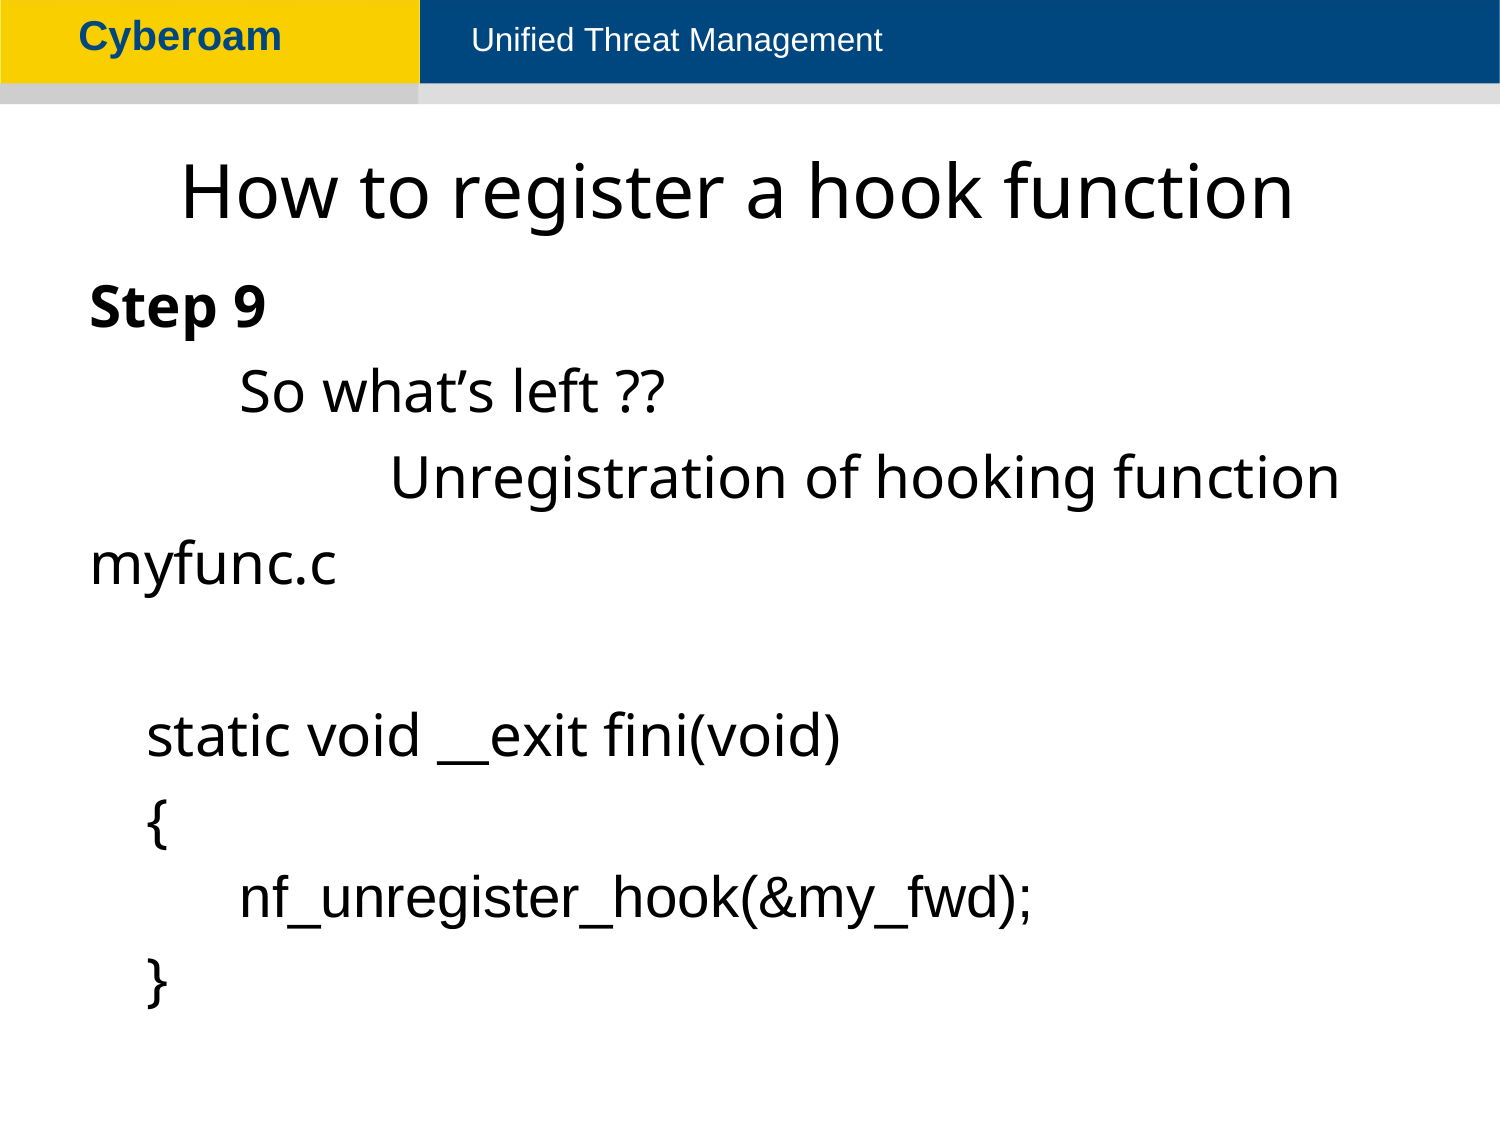

# How to register a hook function
Step 9
		So what’s left ??
			Unregistration of hooking function
myfunc.c
	static void __exit fini(void)
	{
		nf_unregister_hook(&my_fwd);
	}